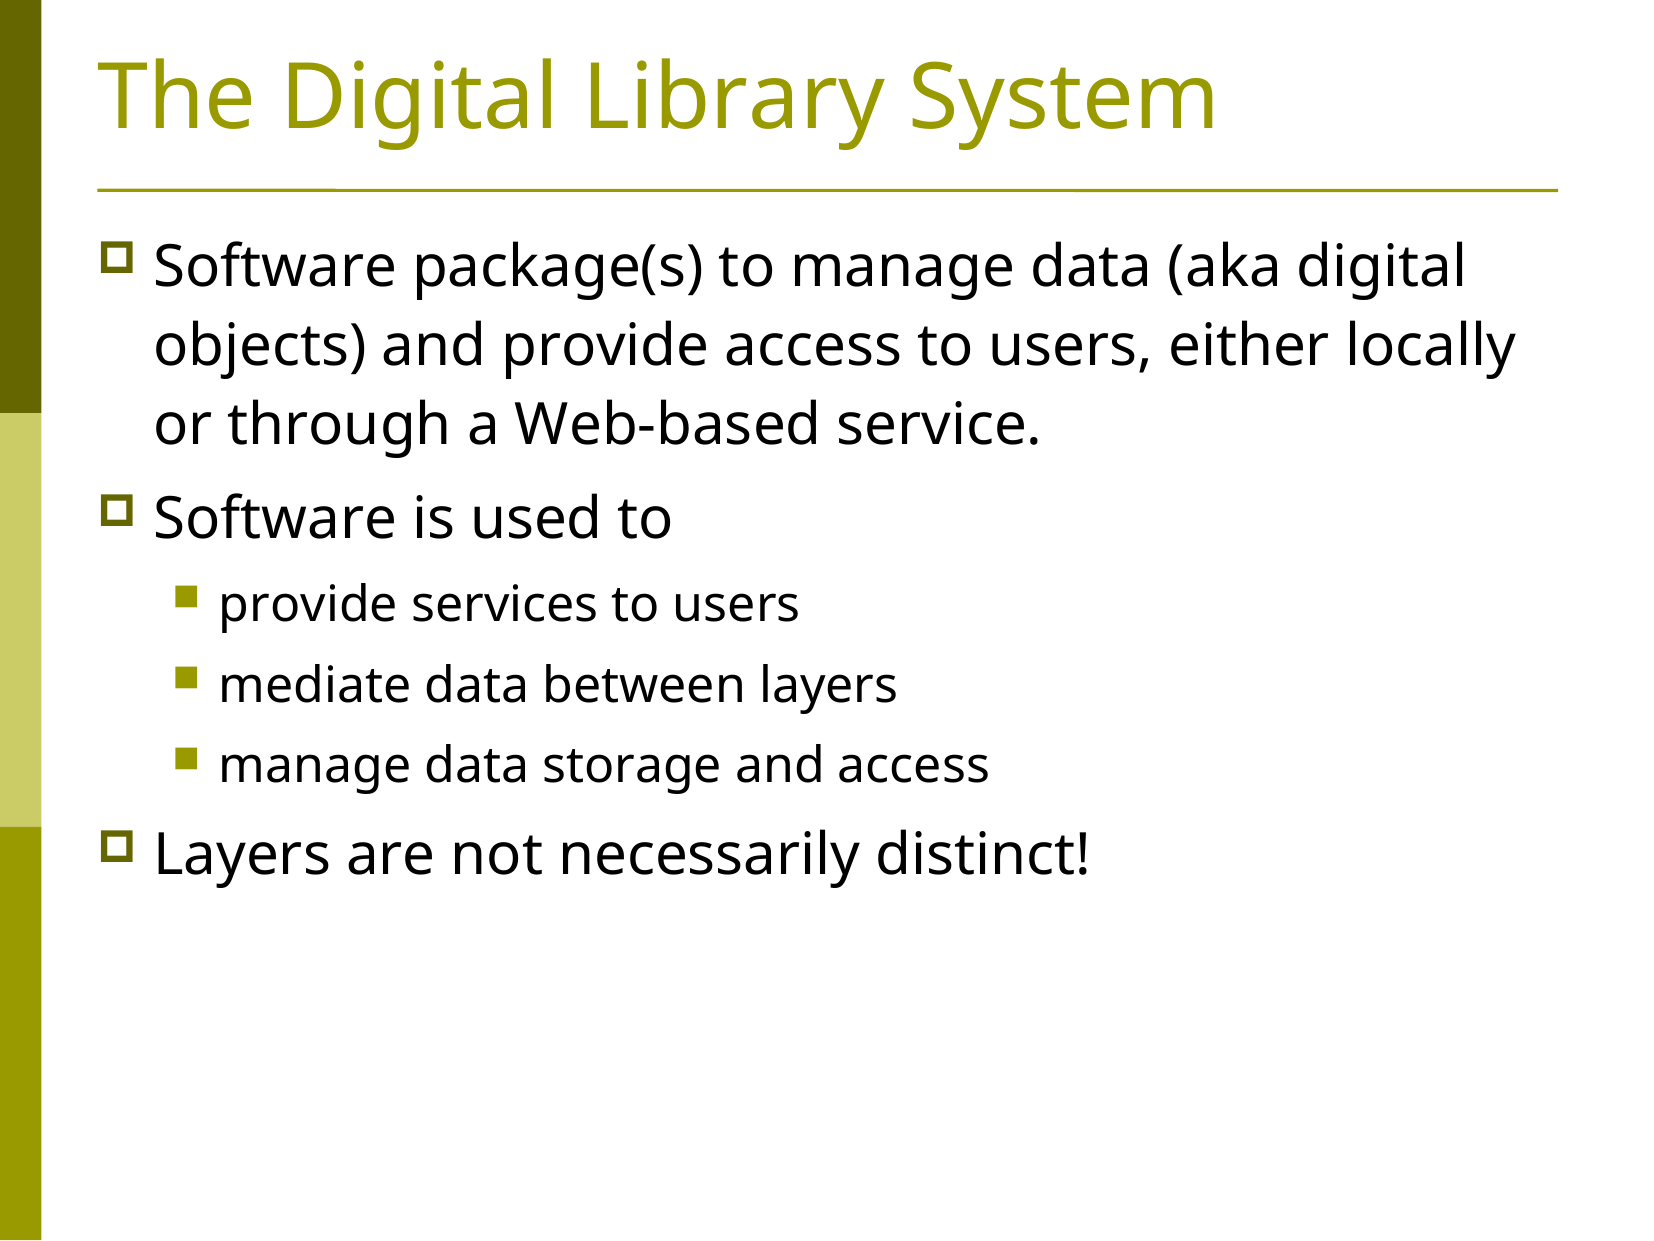

# The Digital Library System
Software package(s) to manage data (aka digital objects) and provide access to users, either locally or through a Web-based service.
Software is used to
provide services to users
mediate data between layers
manage data storage and access
Layers are not necessarily distinct!